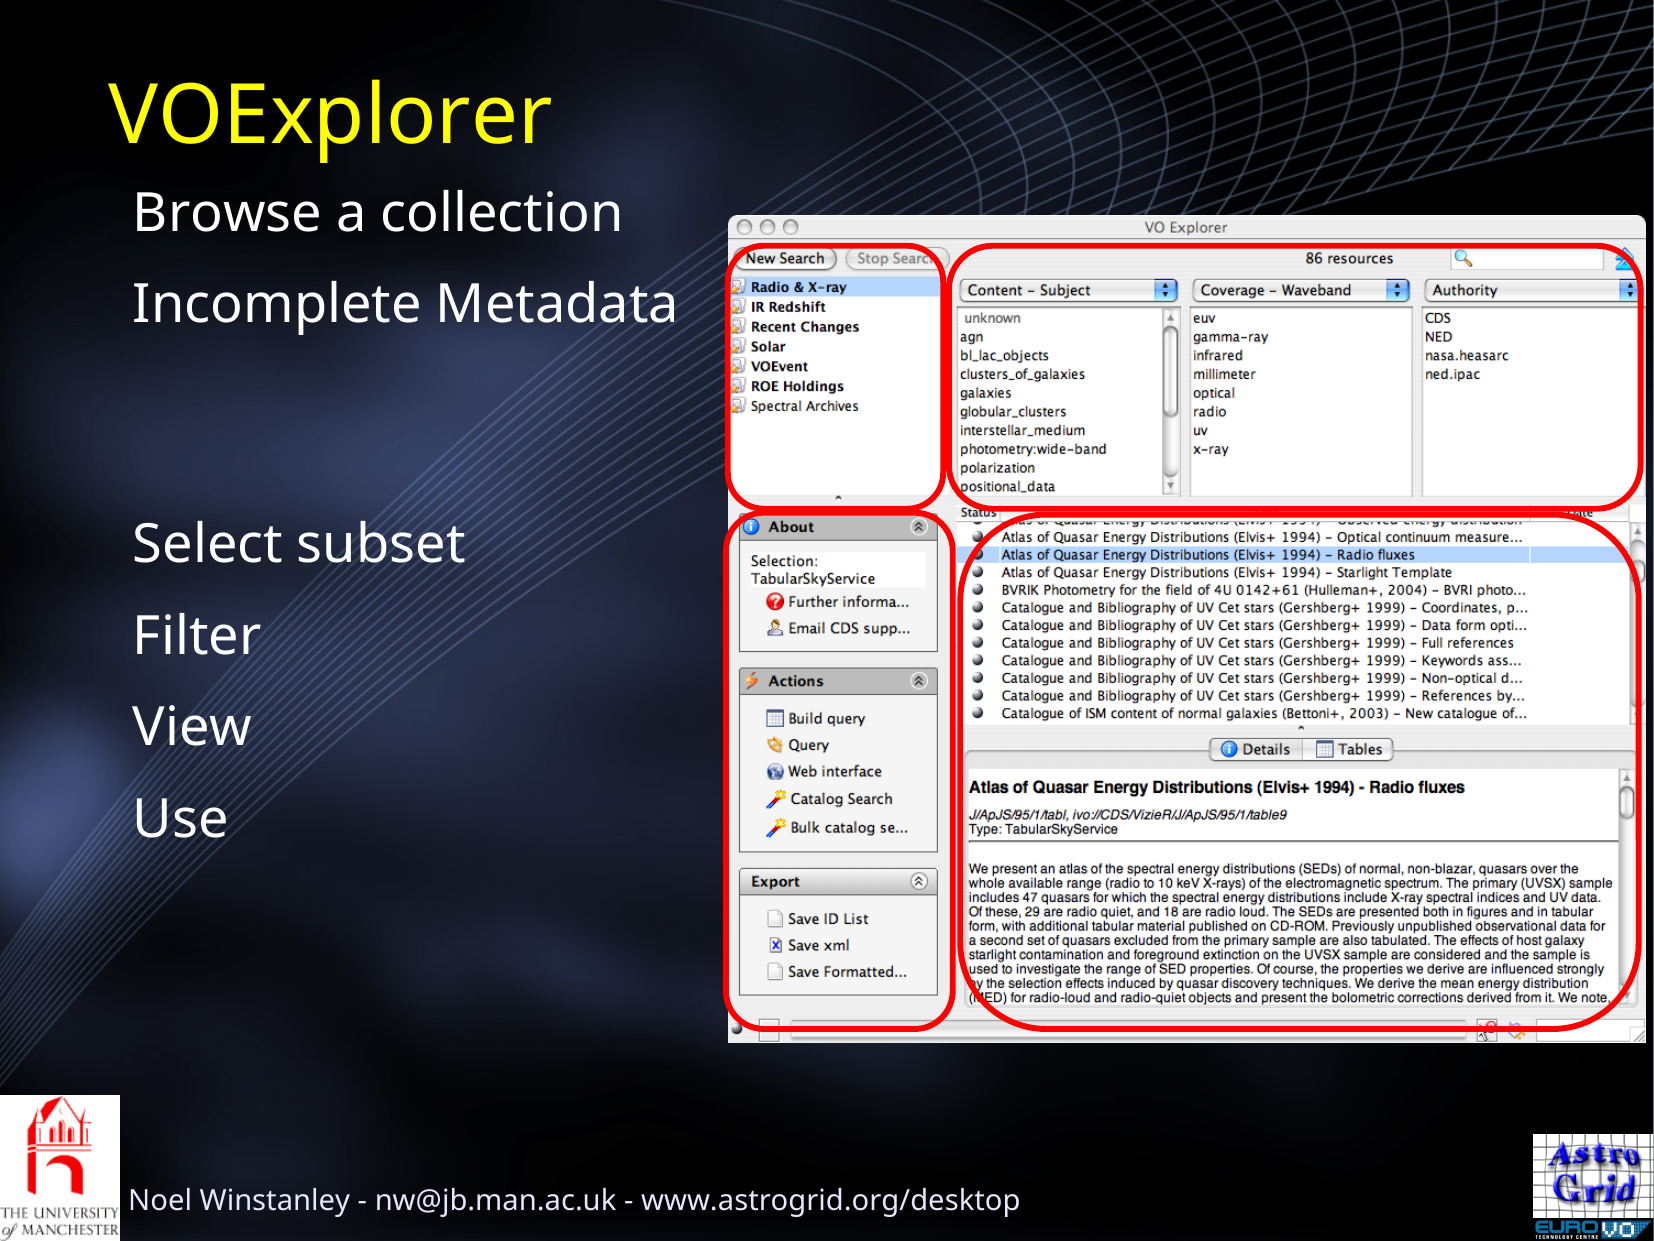

# VOExplorer
Browse a collection
Incomplete Metadata
Select subset
Filter
View
Use